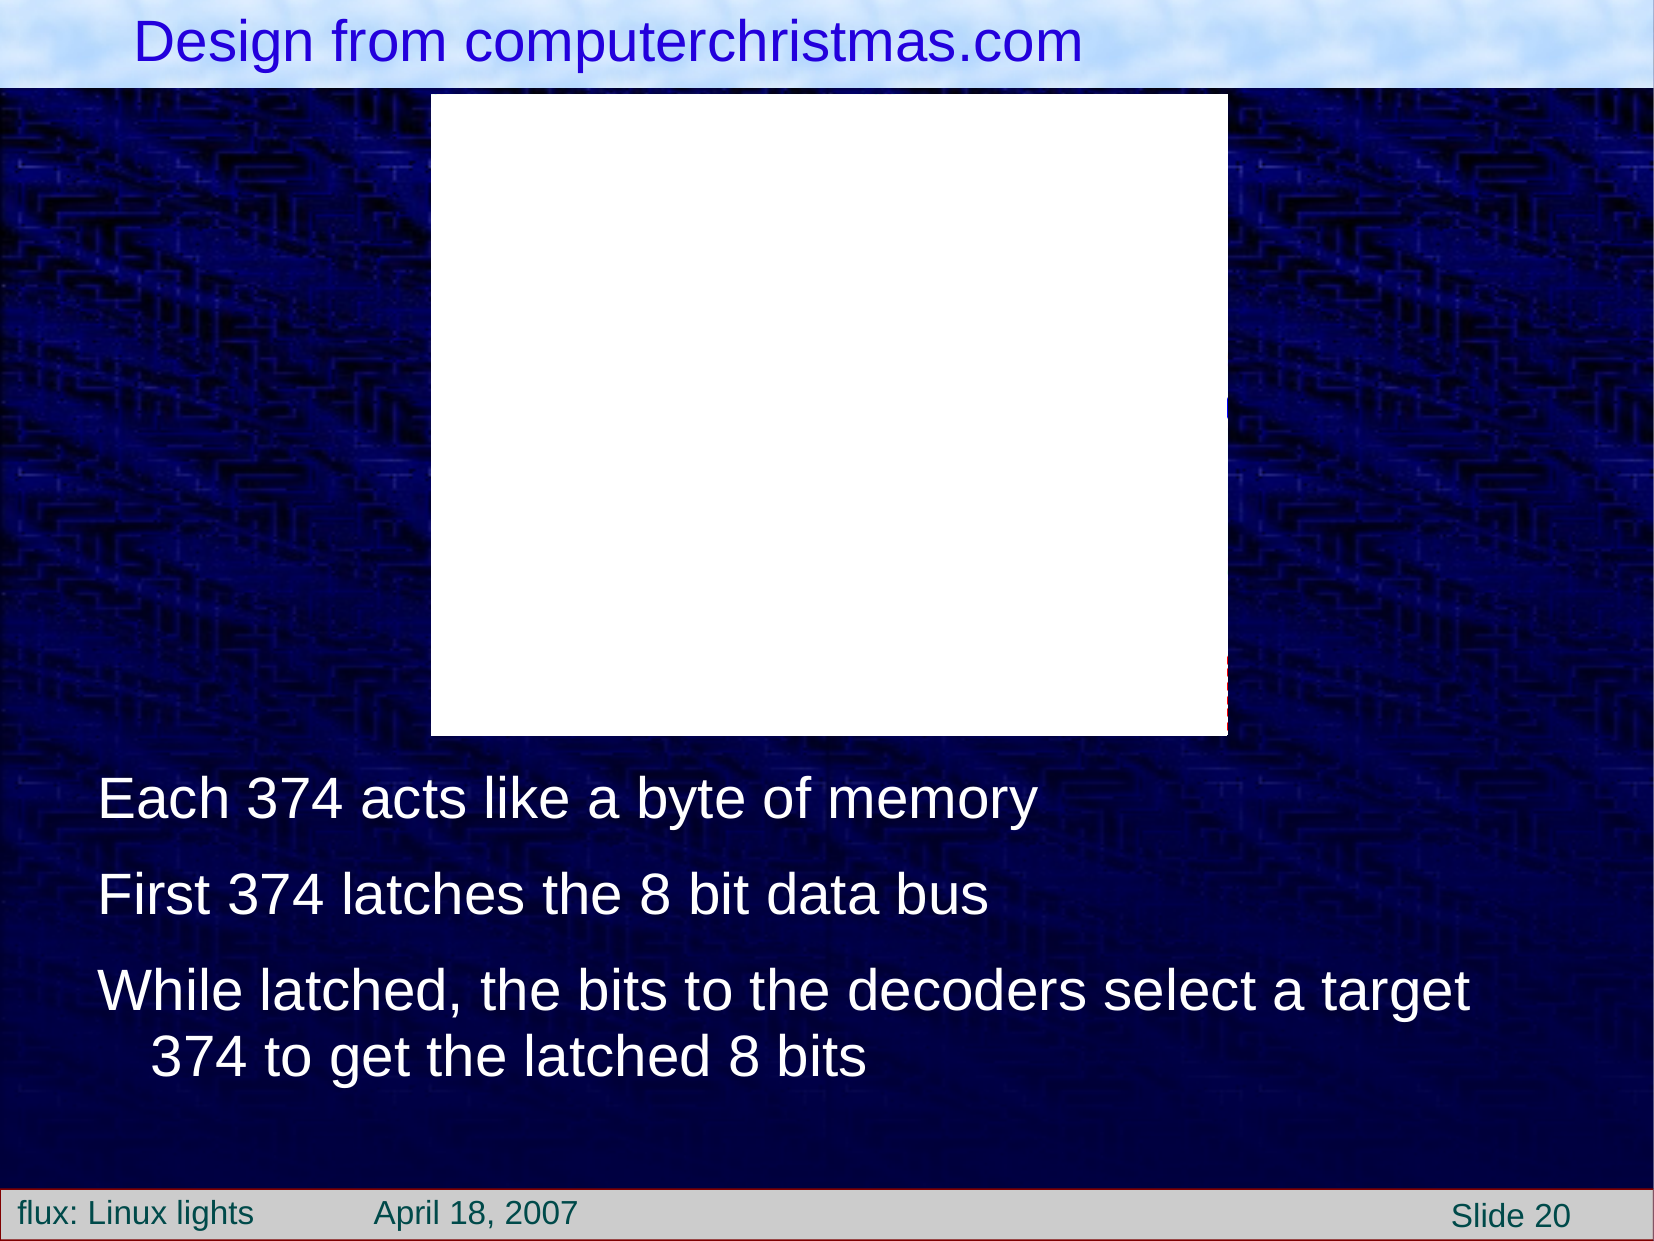

Design from computerchristmas.com
# Each 374 acts like a byte of memory
First 374 latches the 8 bit data bus
While latched, the bits to the decoders select a target 374 to get the latched 8 bits
flux: Linux lights	April 18, 2007
Slide